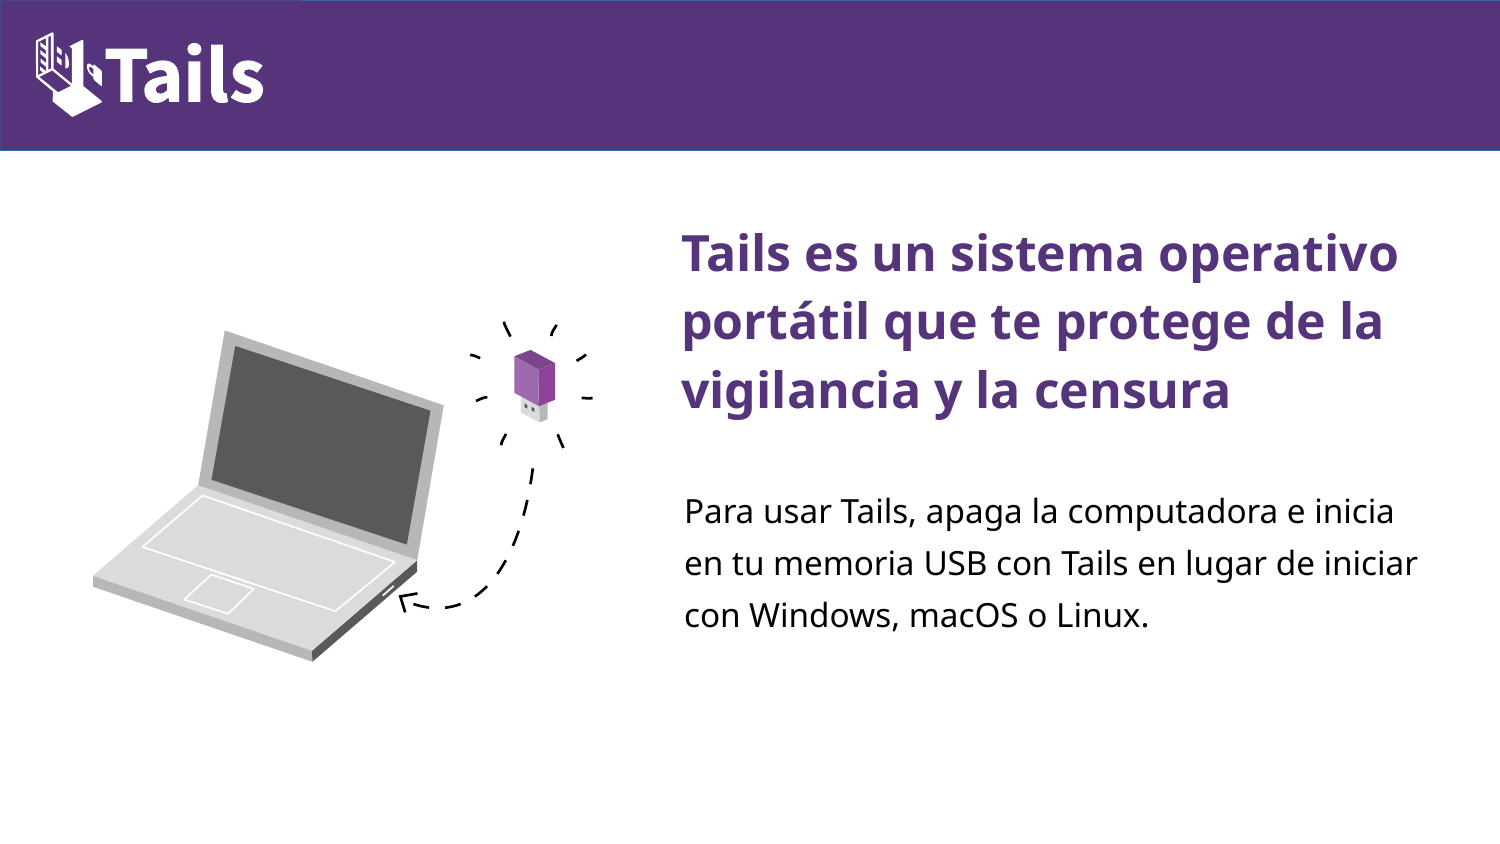

# Tails es un sistema operativo portátil que te protege de la vigilancia y la censura
Para usar Tails, apaga la computadora e inicia en tu memoria USB con Tails en lugar de iniciar con Windows, macOS o Linux.